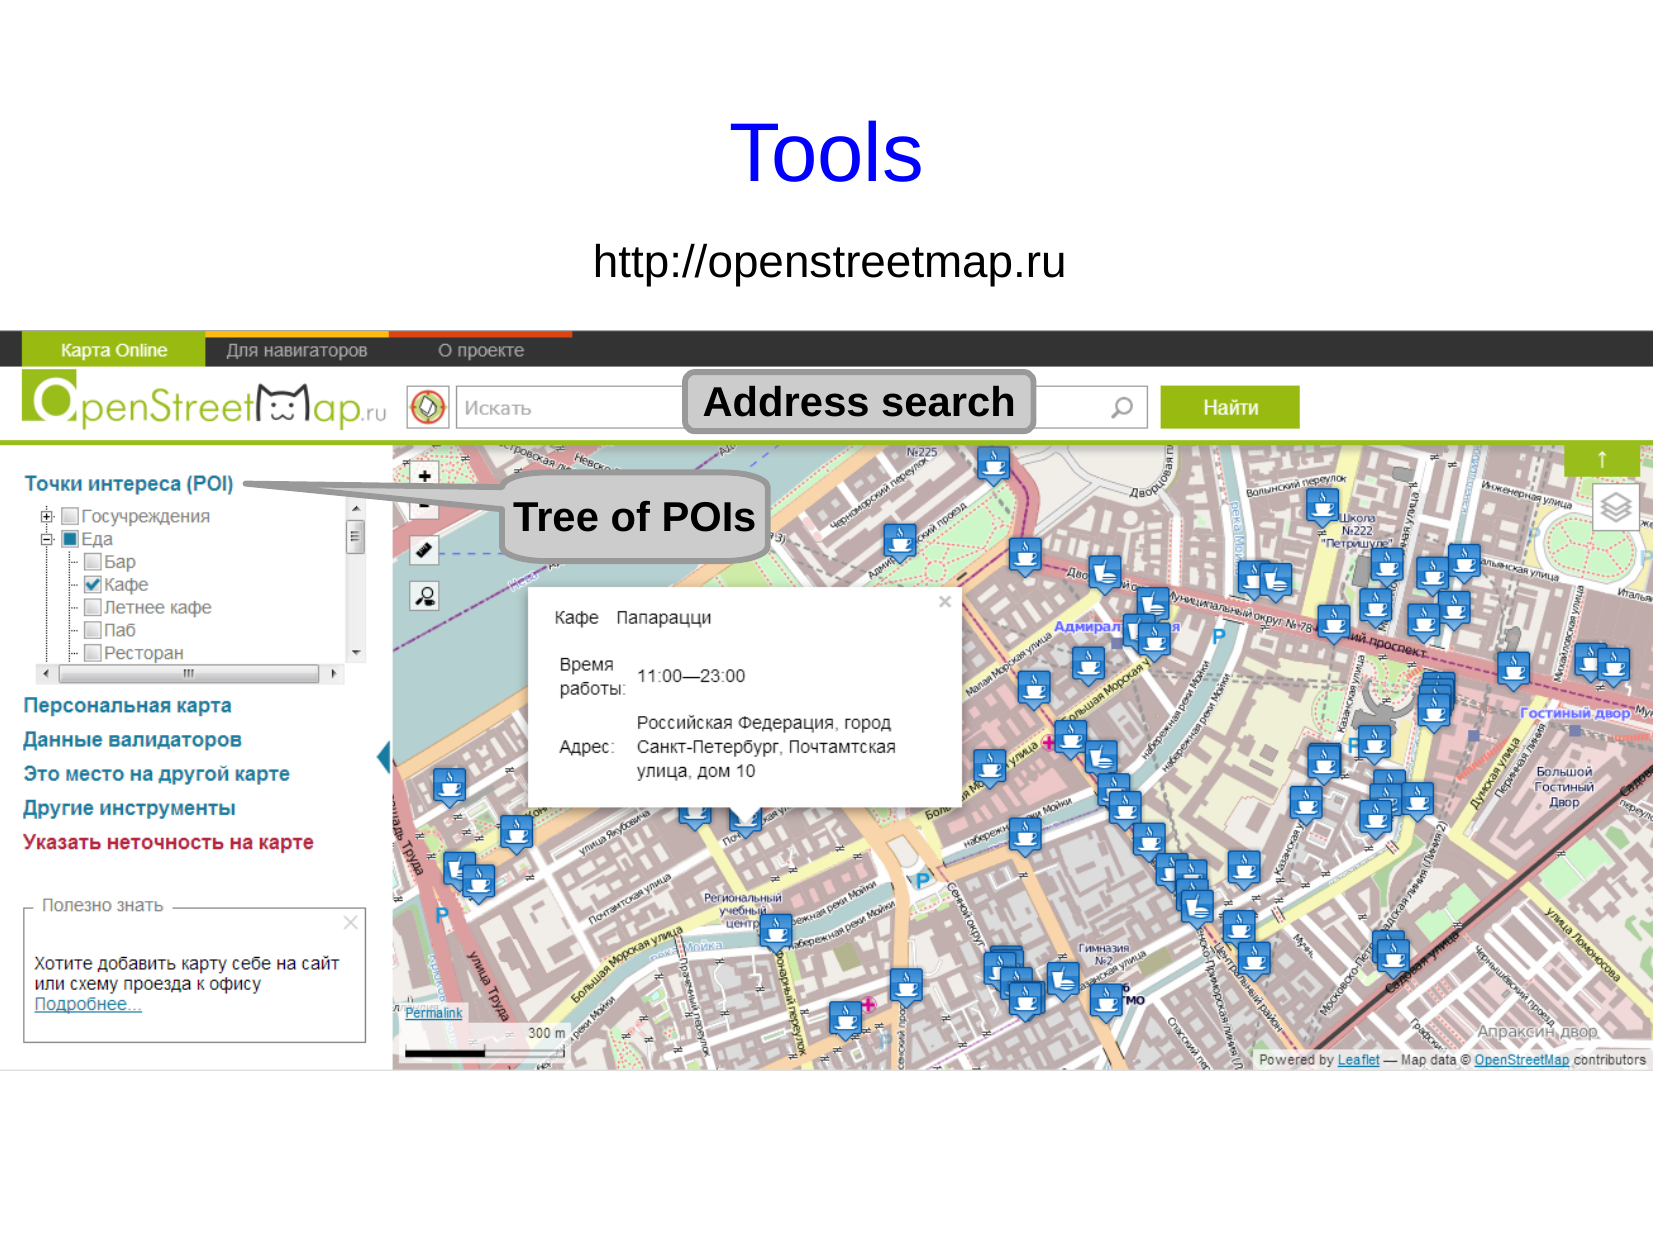

# Tools
http://openstreetmap.ru
Address search
Tree of POIs